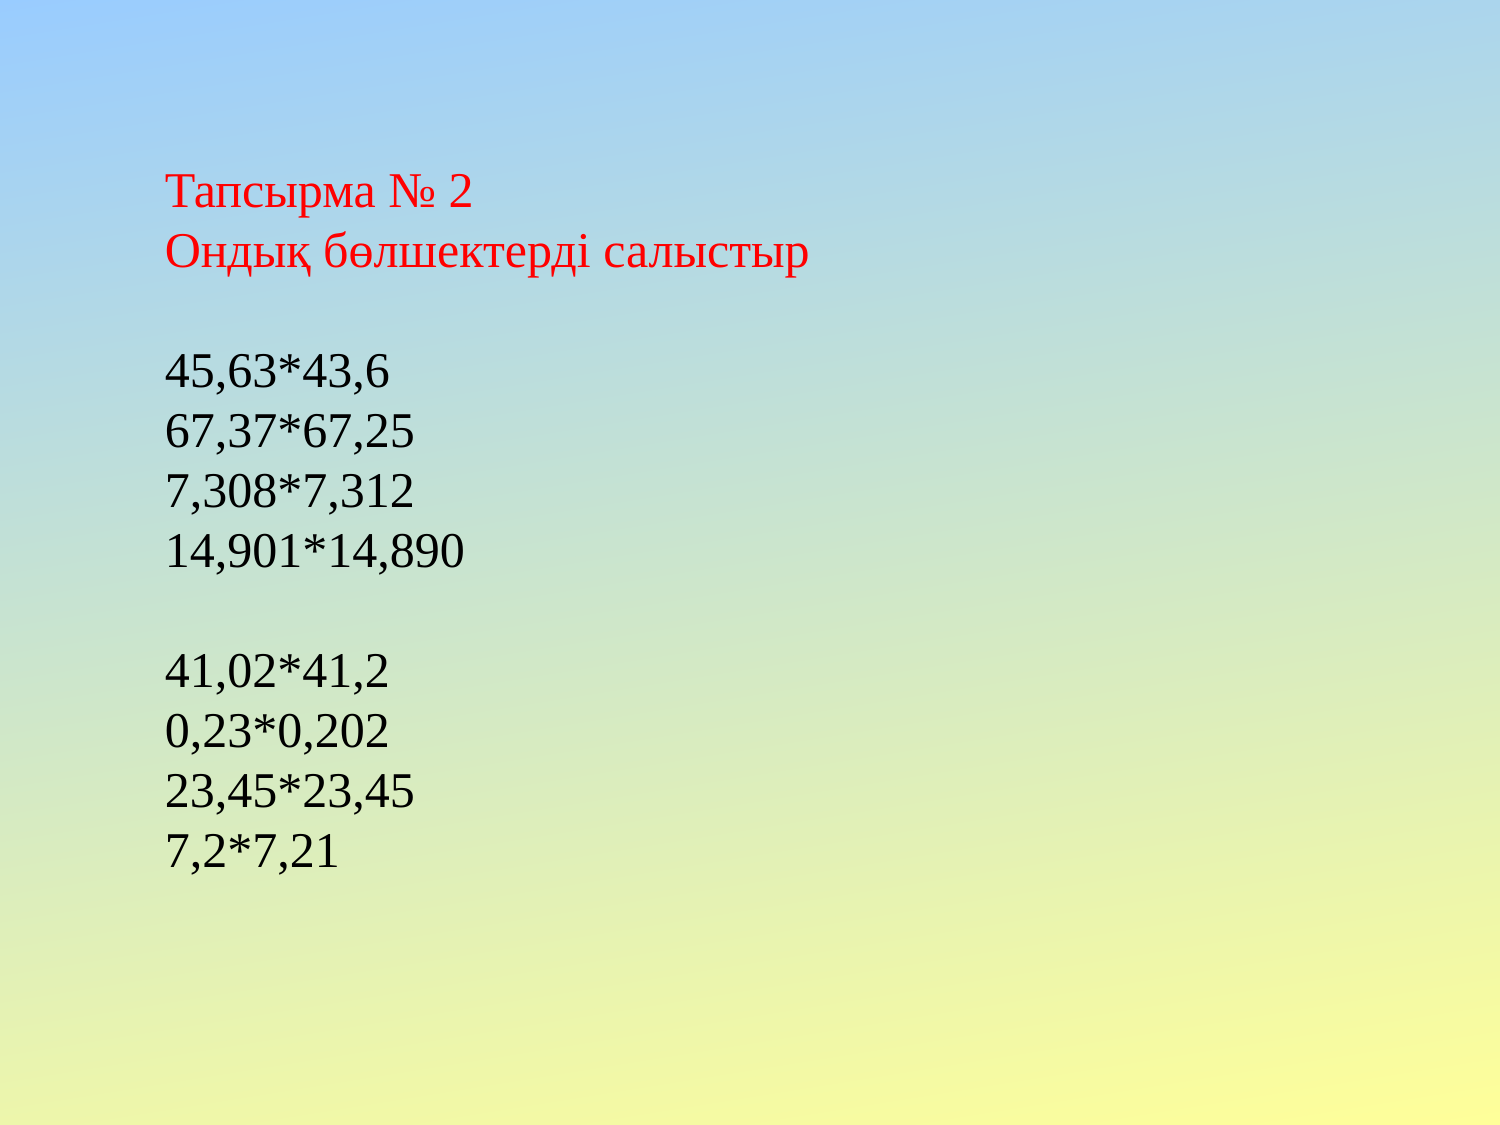

Тапсырма № 2
Ондық бөлшектерді салыстыр
45,63*43,6
67,37*67,25
7,308*7,312
14,901*14,890
41,02*41,2
0,23*0,202
23,45*23,45
7,2*7,21